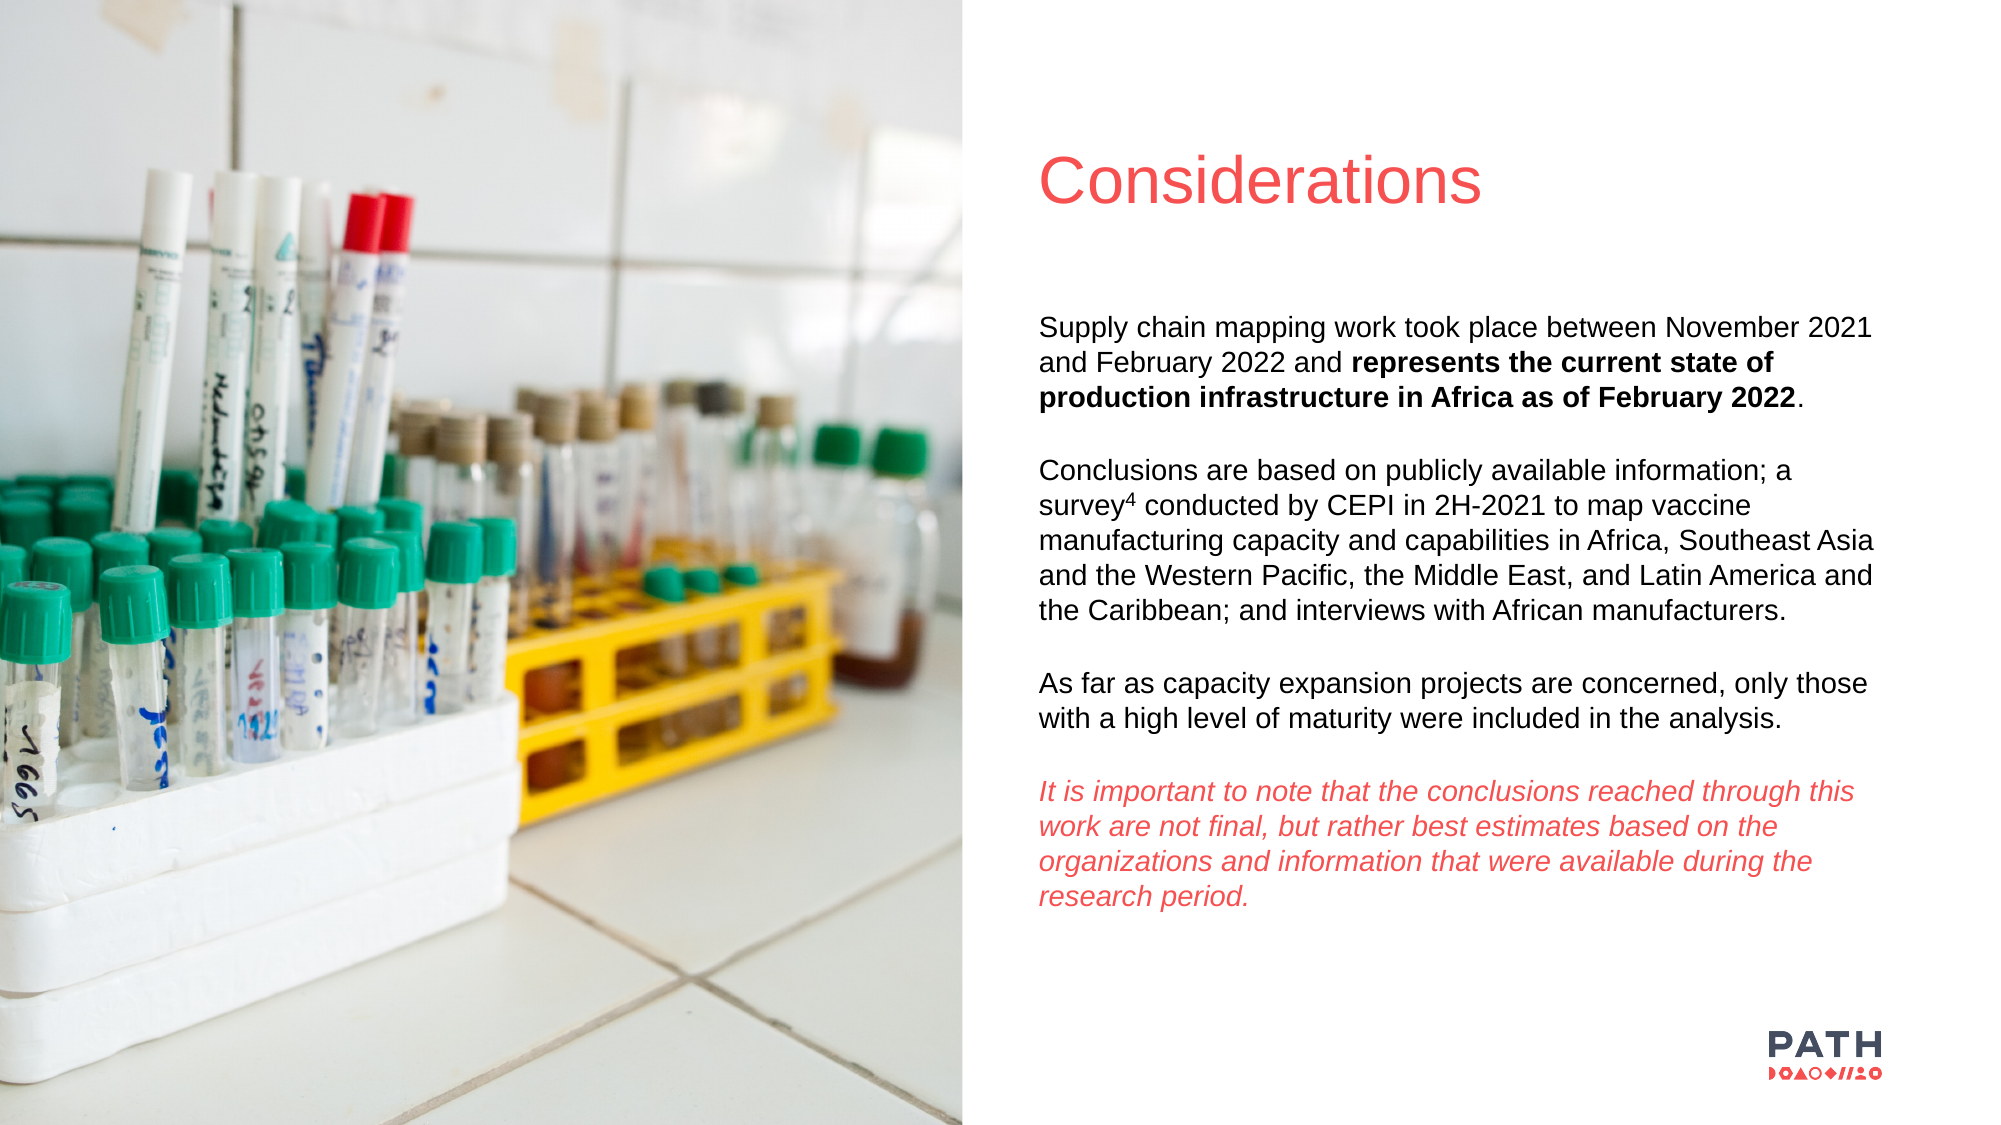

# Considerations
Supply chain mapping work took place between November 2021 and February 2022 and represents the current state of production infrastructure in Africa as of February 2022.
Conclusions are based on publicly available information; a survey4 conducted by CEPI in 2H-2021 to map vaccine manufacturing capacity and capabilities in Africa, Southeast Asia and the Western Pacific, the Middle East, and Latin America and the Caribbean; and interviews with African manufacturers.
As far as capacity expansion projects are concerned, only those with a high level of maturity were included in the analysis.
It is important to note that the conclusions reached through this work are not final, but rather best estimates based on the organizations and information that were available during the research period.